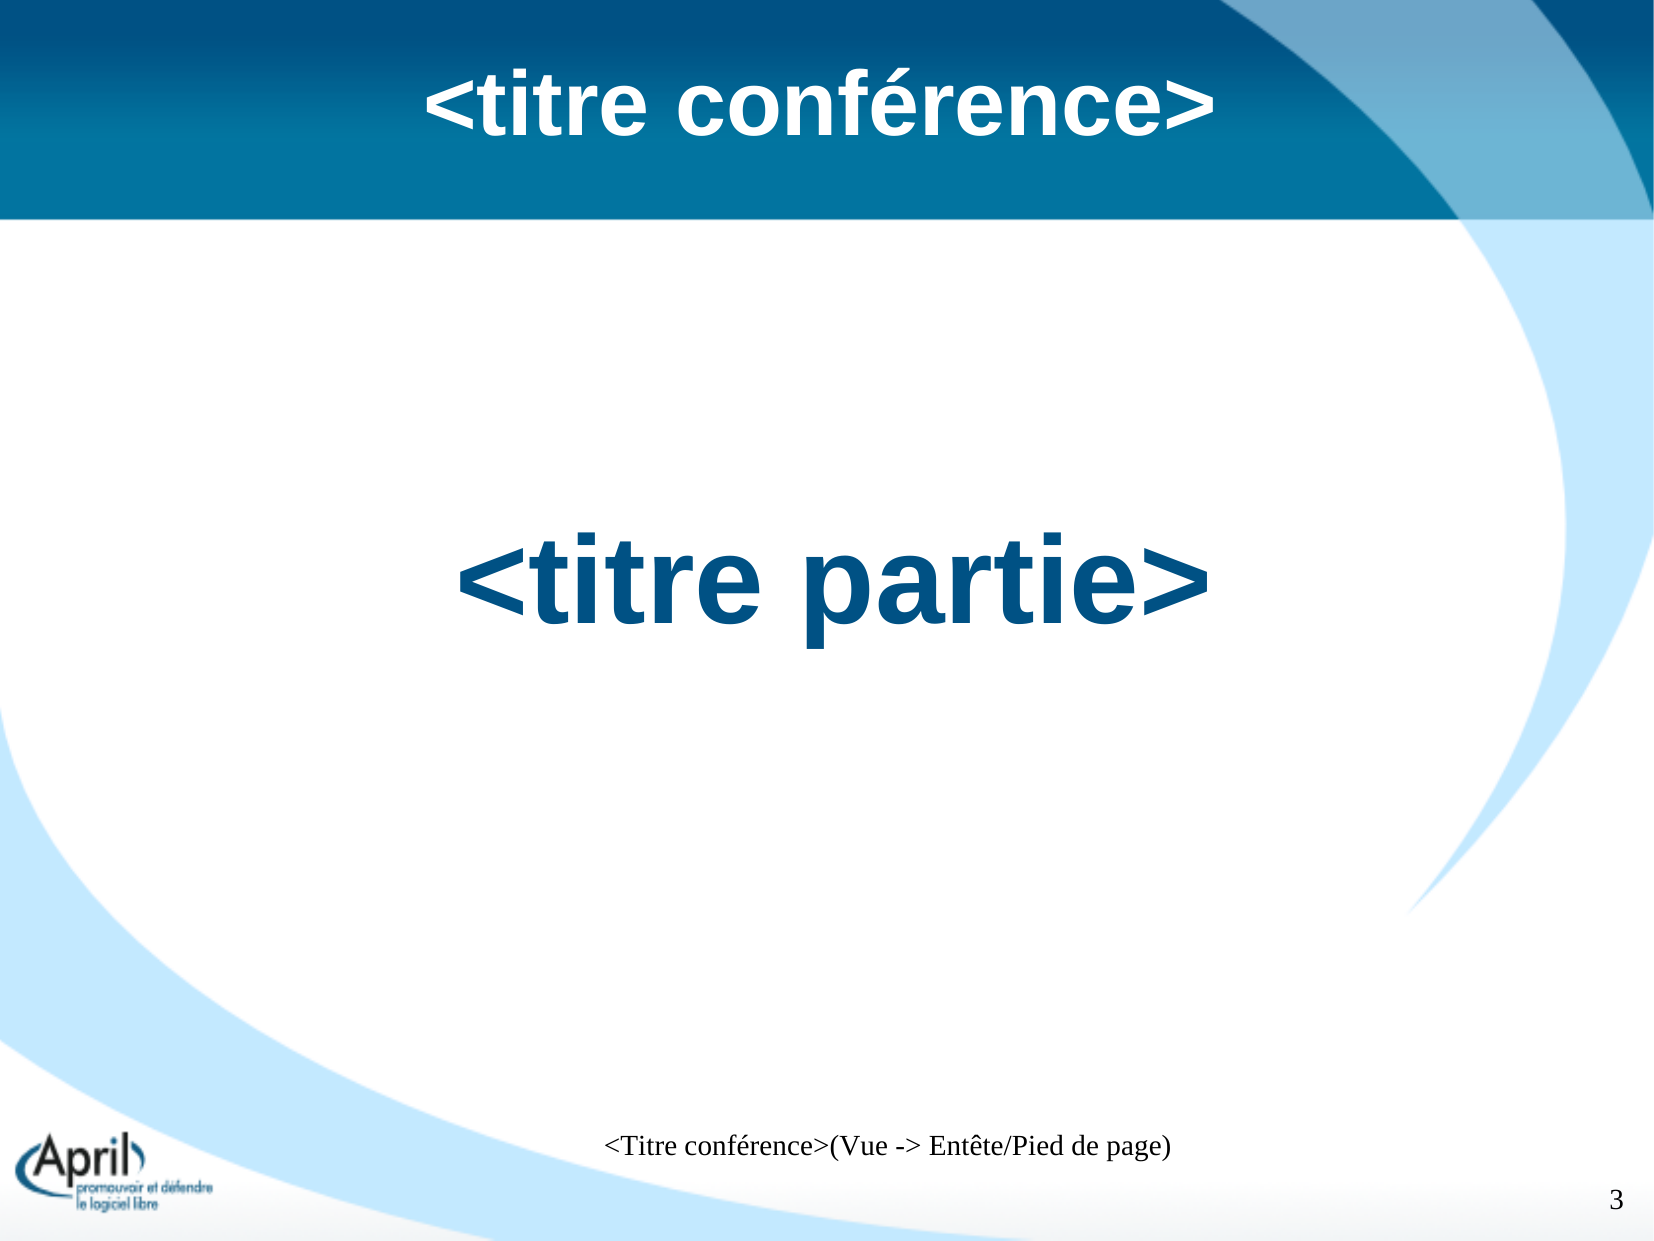

# <titre conférence>
<titre partie>
<Titre conférence>(Vue -> Entête/Pied de page)
3